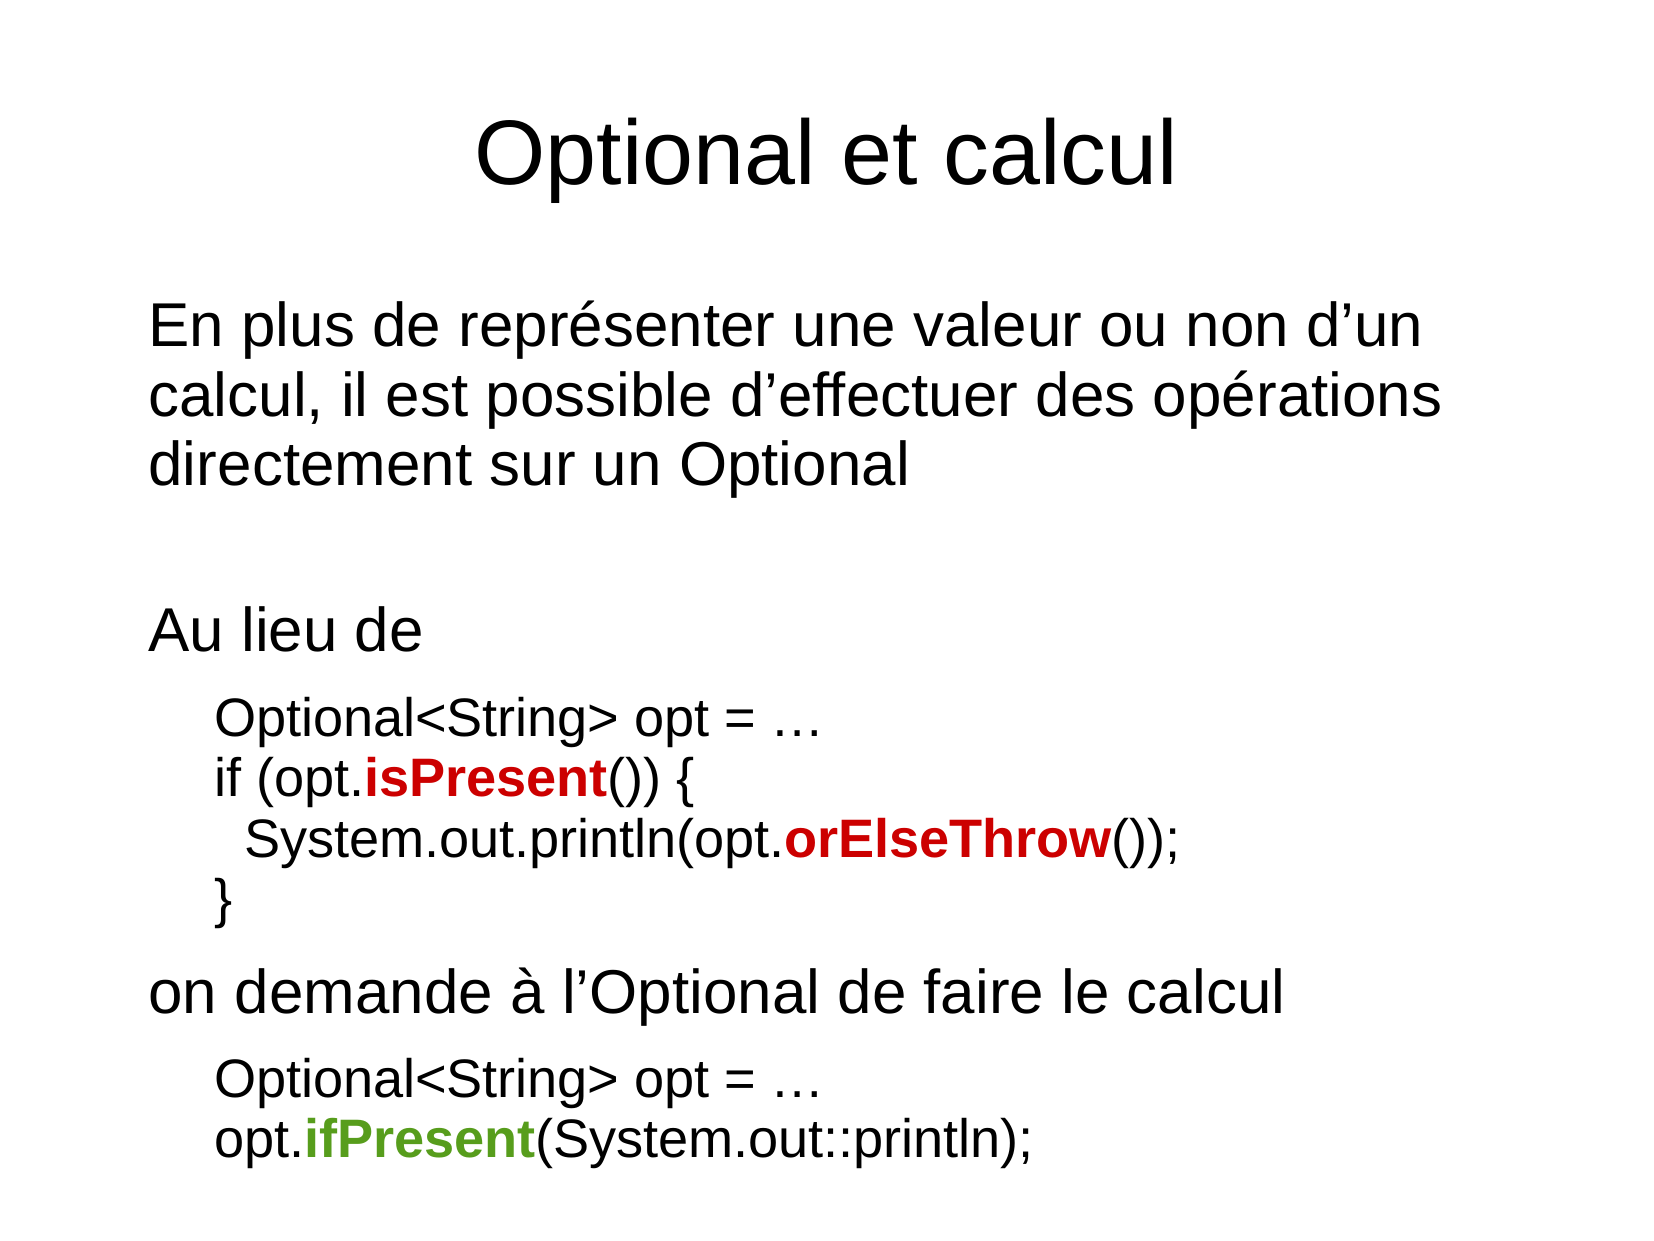

# Optional et calcul
En plus de représenter une valeur ou non d’un calcul, il est possible d’effectuer des opérations directement sur un Optional
Au lieu de
Optional<String> opt = …
if (opt.isPresent()) {
 System.out.println(opt.orElseThrow());
}
on demande à l’Optional de faire le calcul
Optional<String> opt = …
opt.ifPresent(System.out::println);